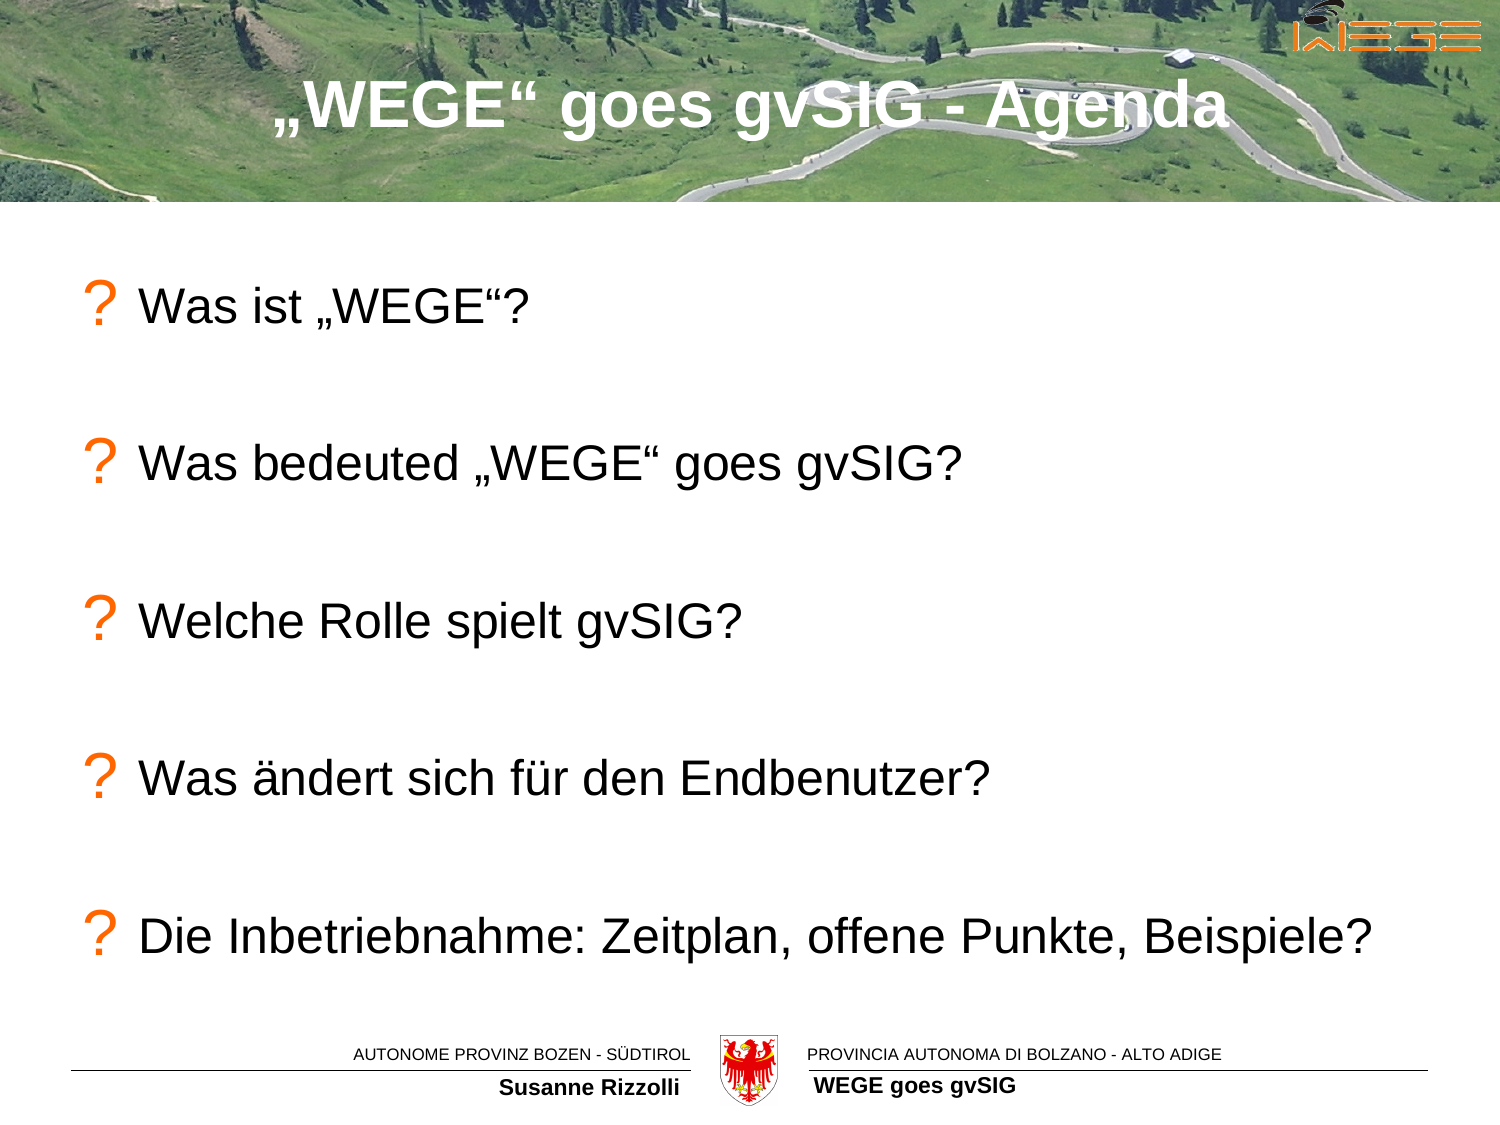

# „WEGE“ goes gvSIG - Agenda
Was ist „WEGE“?
Was bedeuted „WEGE“ goes gvSIG?
Welche Rolle spielt gvSIG?
Was ändert sich für den Endbenutzer?
Die Inbetriebnahme: Zeitplan, offene Punkte, Beispiele?